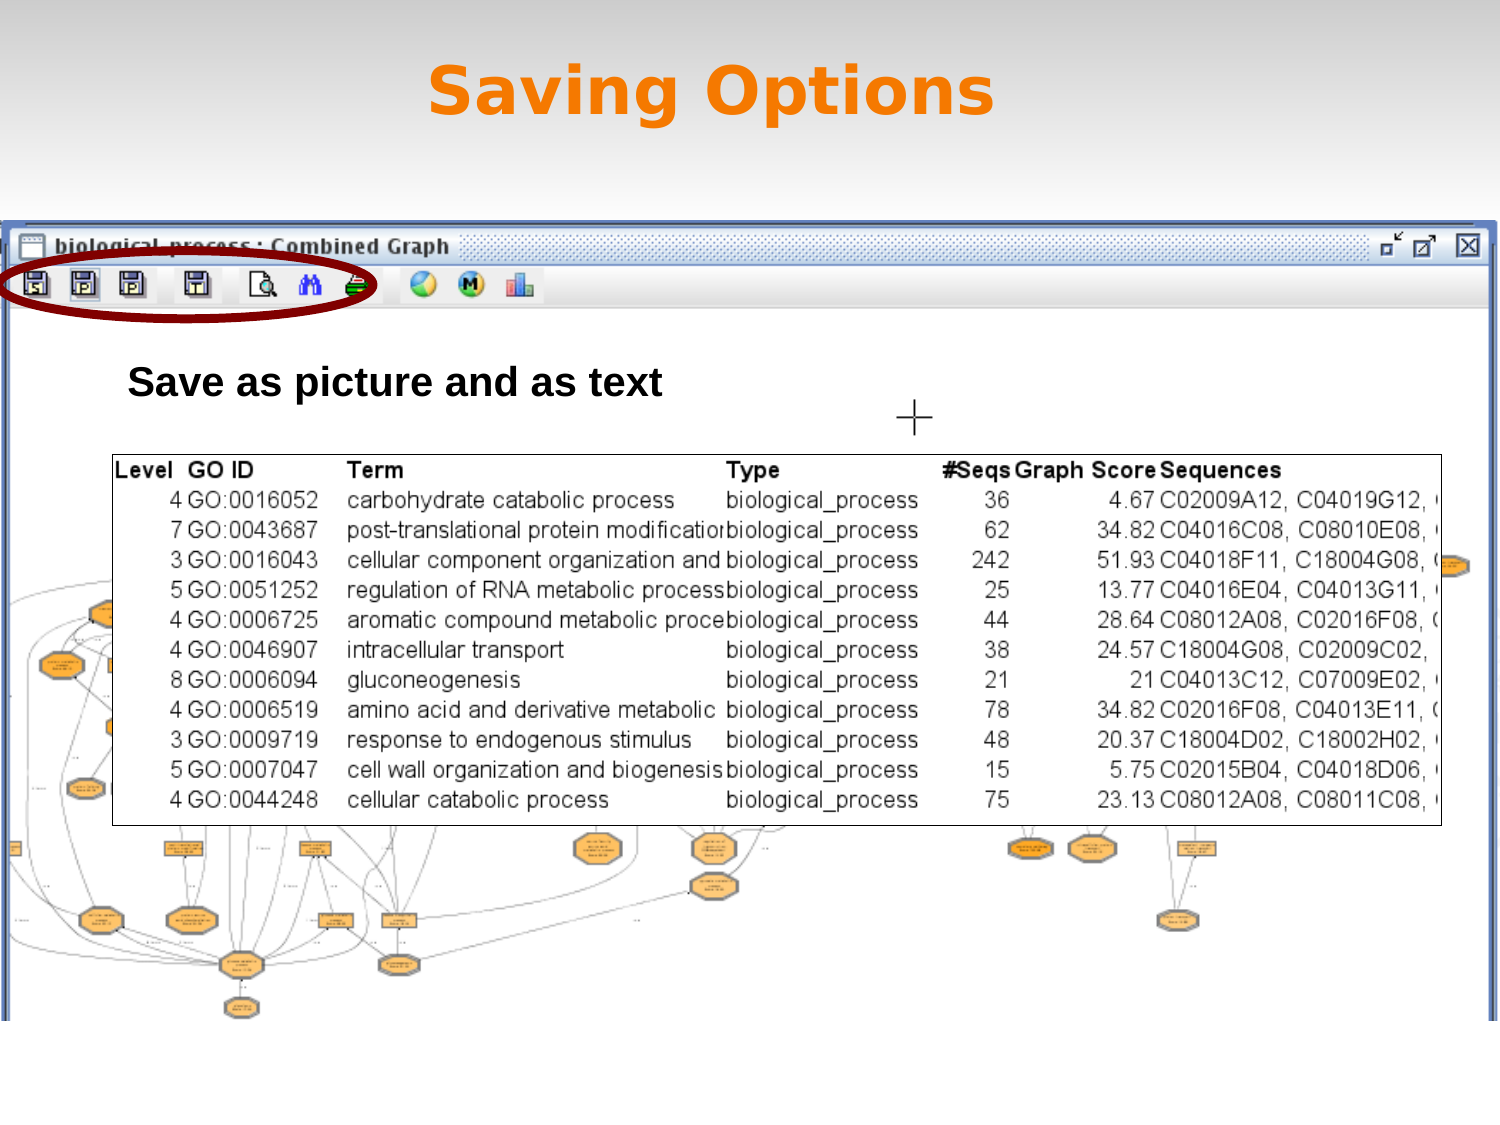

# Saving Options
Save as picture and as text